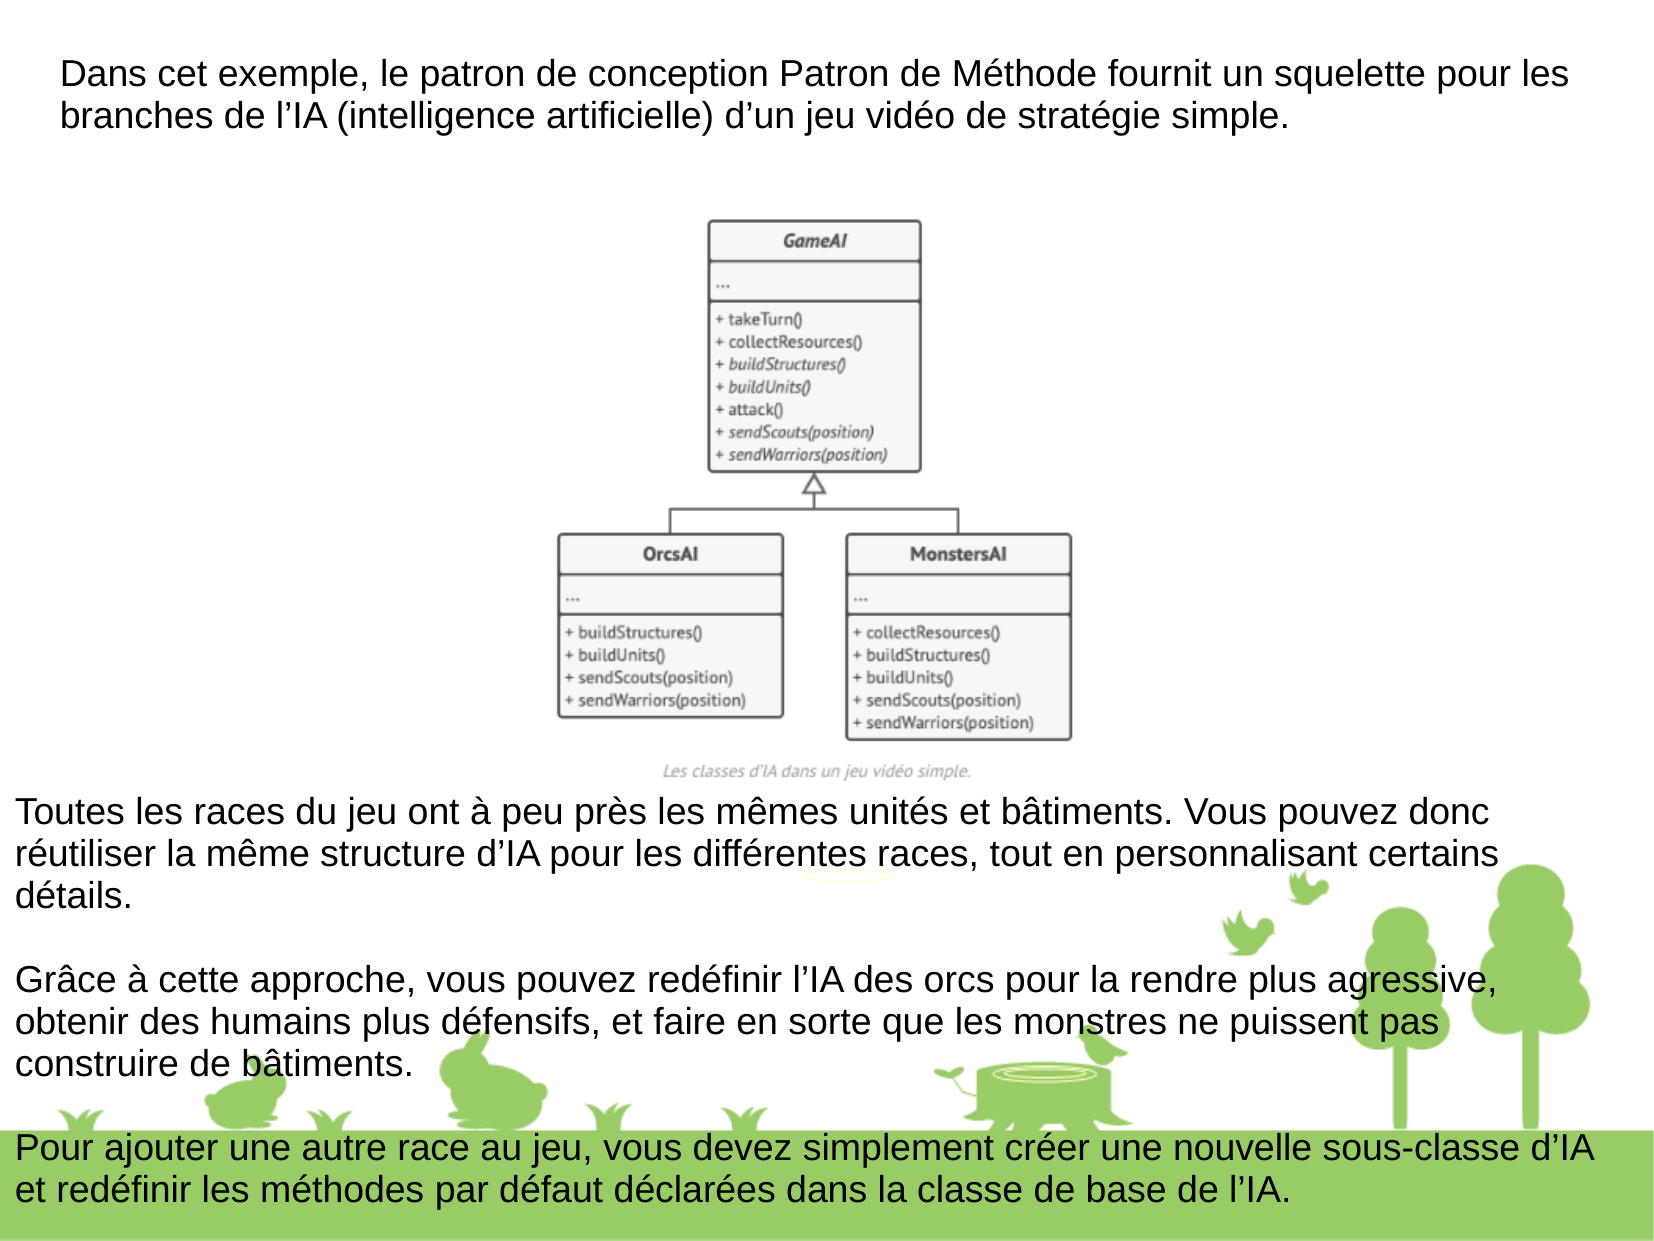

Dans cet exemple, le patron de conception Patron de Méthode fournit un squelette pour les branches de l’IA (intelligence artificielle) d’un jeu vidéo de stratégie simple.
Toutes les races du jeu ont à peu près les mêmes unités et bâtiments. Vous pouvez donc réutiliser la même structure d’IA pour les différentes races, tout en personnalisant certains détails.
Grâce à cette approche, vous pouvez redéfinir l’IA des orcs pour la rendre plus agressive, obtenir des humains plus défensifs, et faire en sorte que les monstres ne puissent pas construire de bâtiments.
Pour ajouter une autre race au jeu, vous devez simplement créer une nouvelle sous-classe d’IA et redéfinir les méthodes par défaut déclarées dans la classe de base de l’IA.